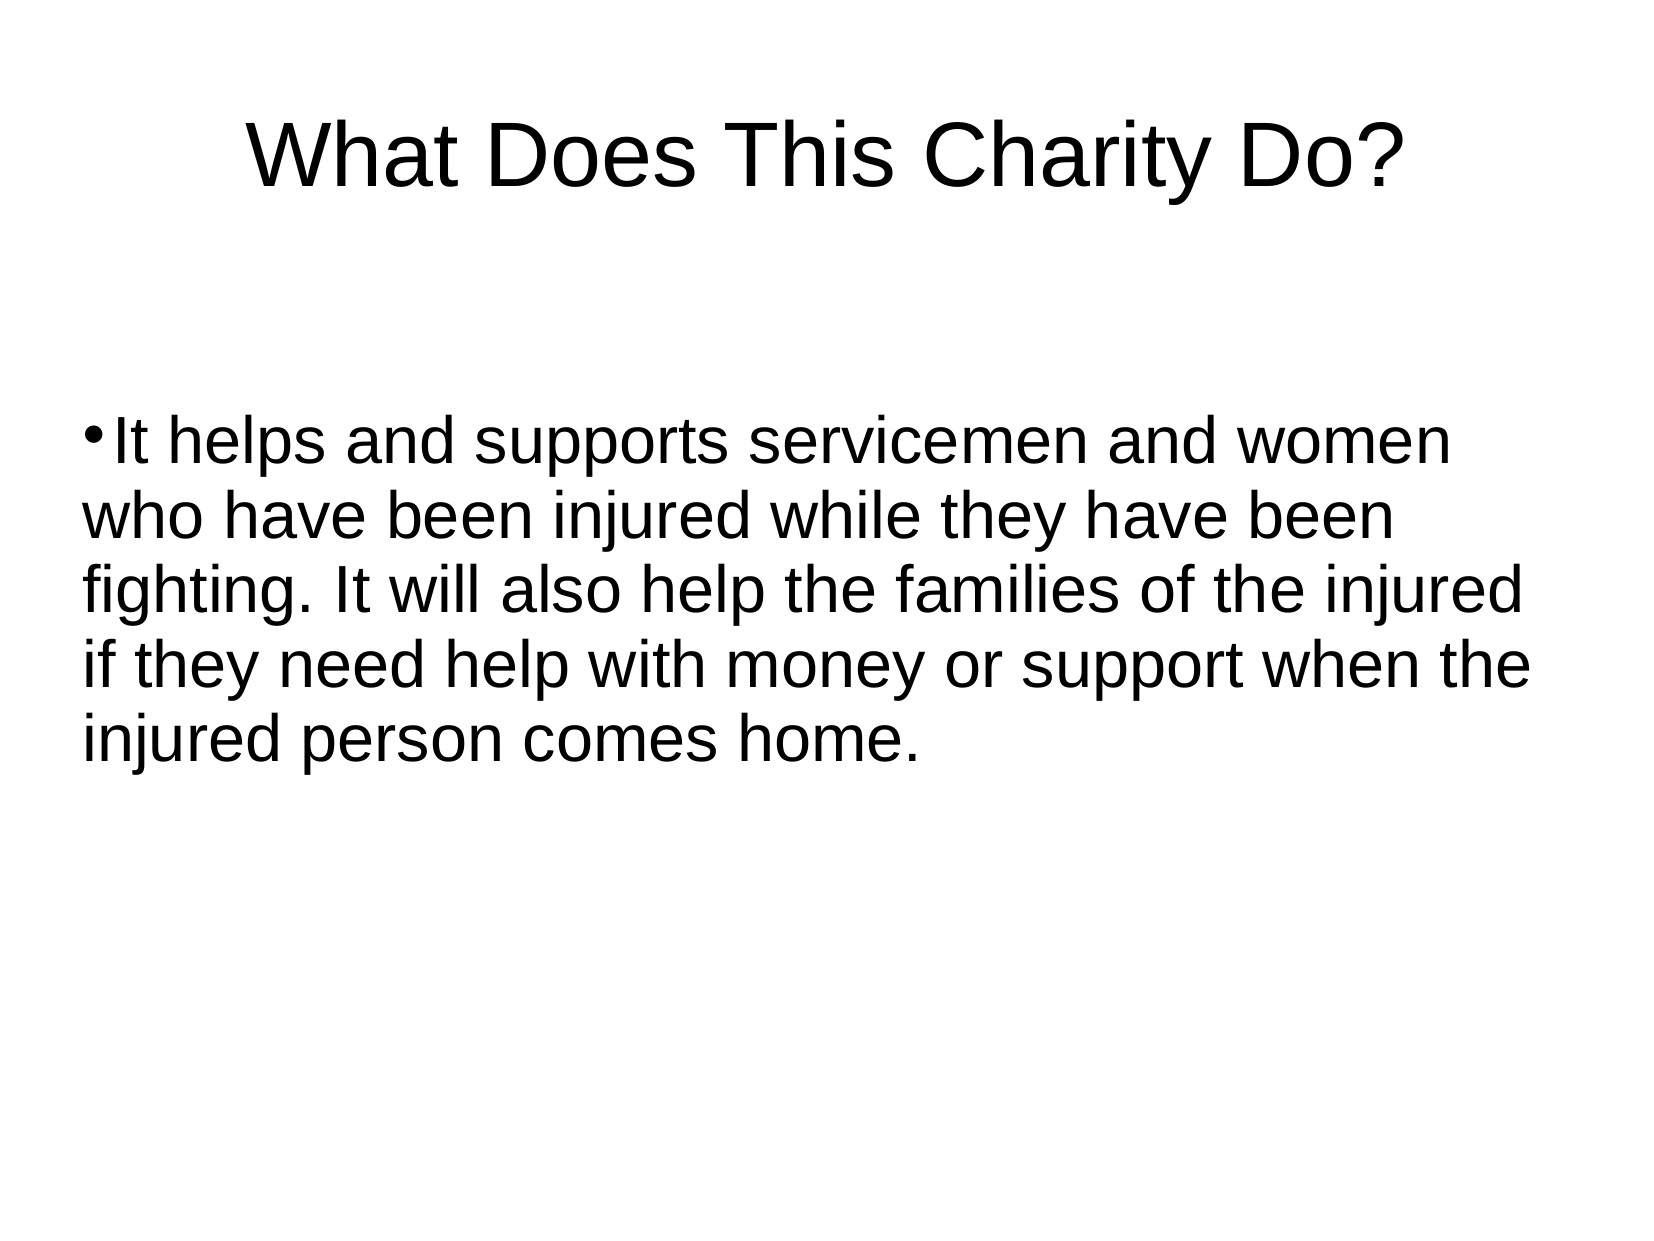

# What Does This Charity Do?
It helps and supports servicemen and women who have been injured while they have been fighting. It will also help the families of the injured if they need help with money or support when the injured person comes home.